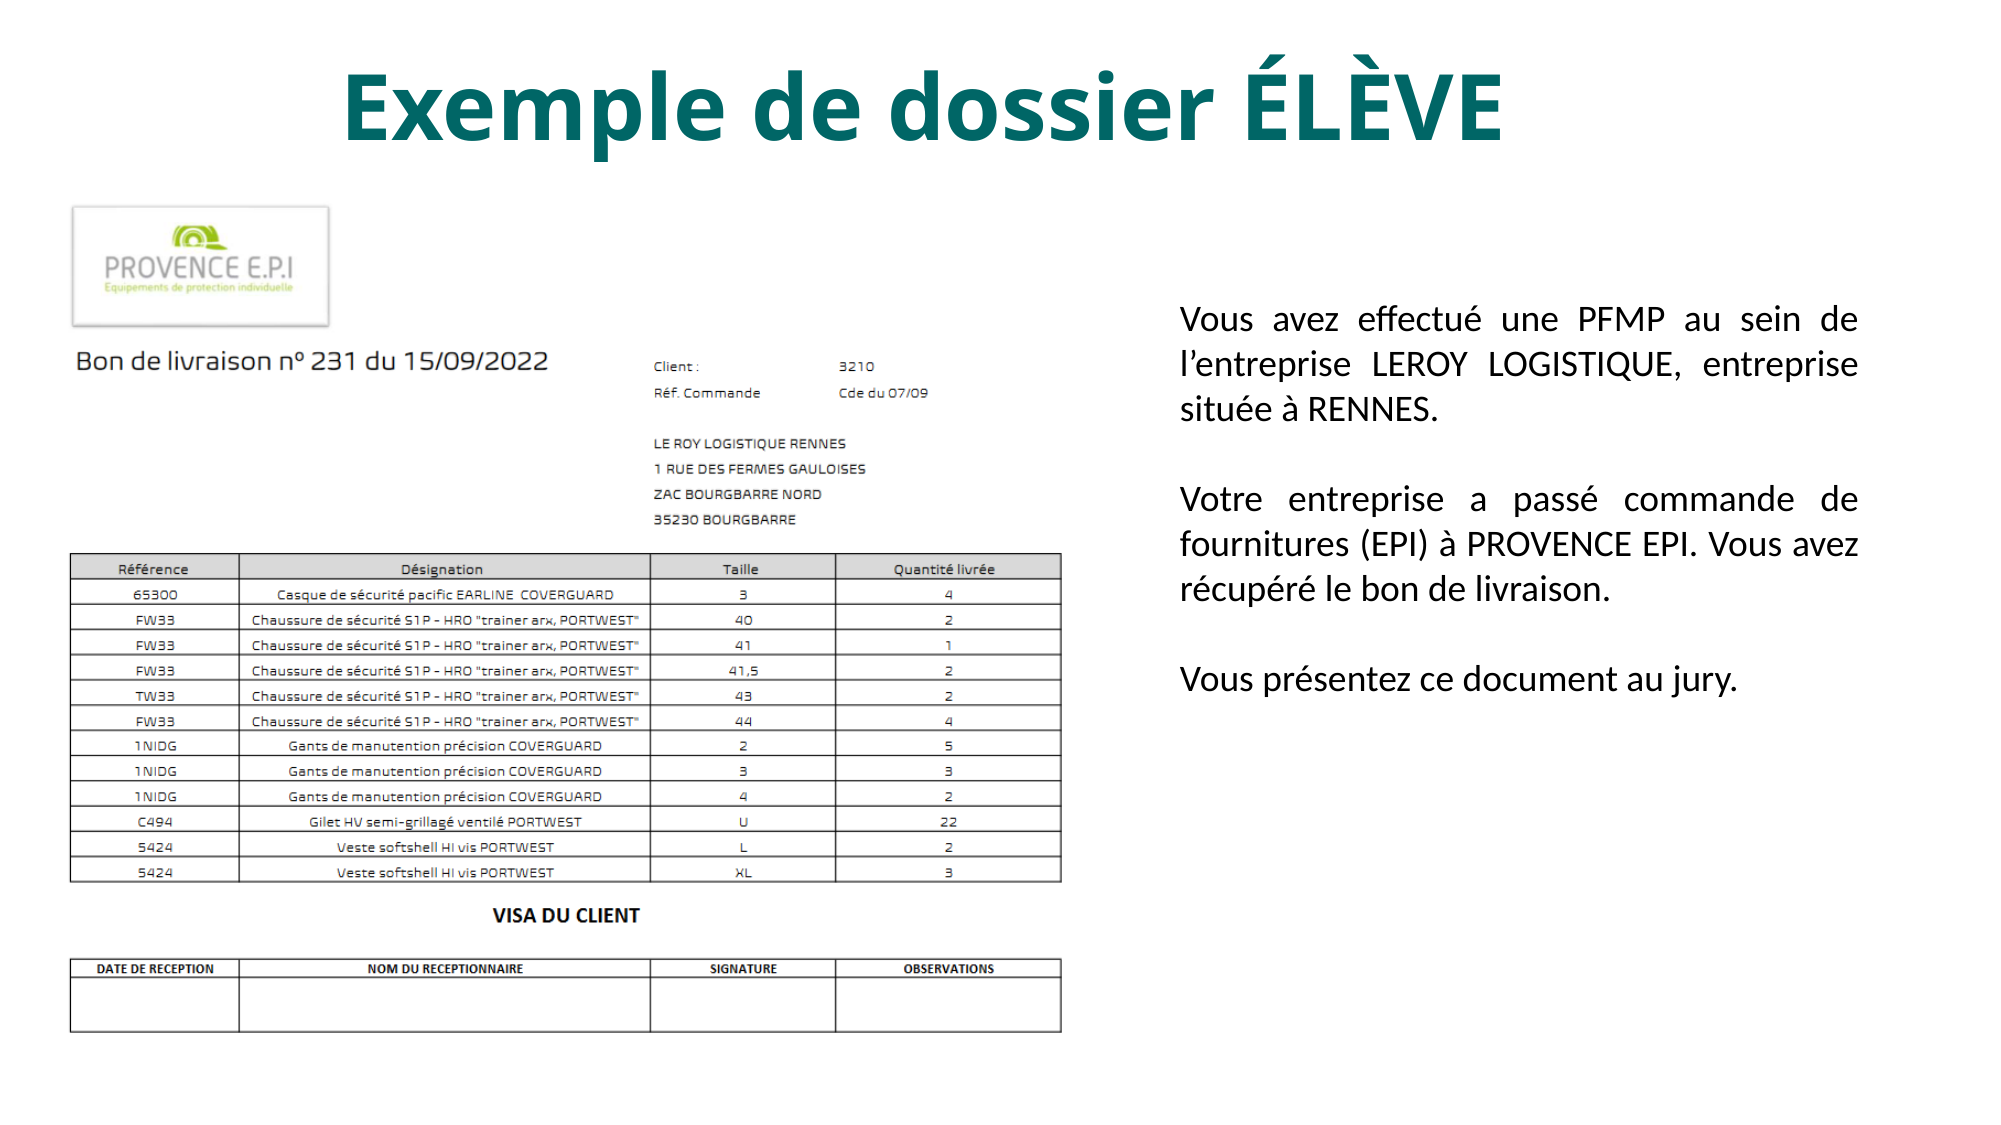

# Exemple de dossier ÉLÈVE
Vous avez effectué une PFMP au sein de l’entreprise LEROY LOGISTIQUE, entreprise située à RENNES.
Votre entreprise a passé commande de fournitures (EPI) à PROVENCE EPI. Vous avez récupéré le bon de livraison.
Vous présentez ce document au jury.